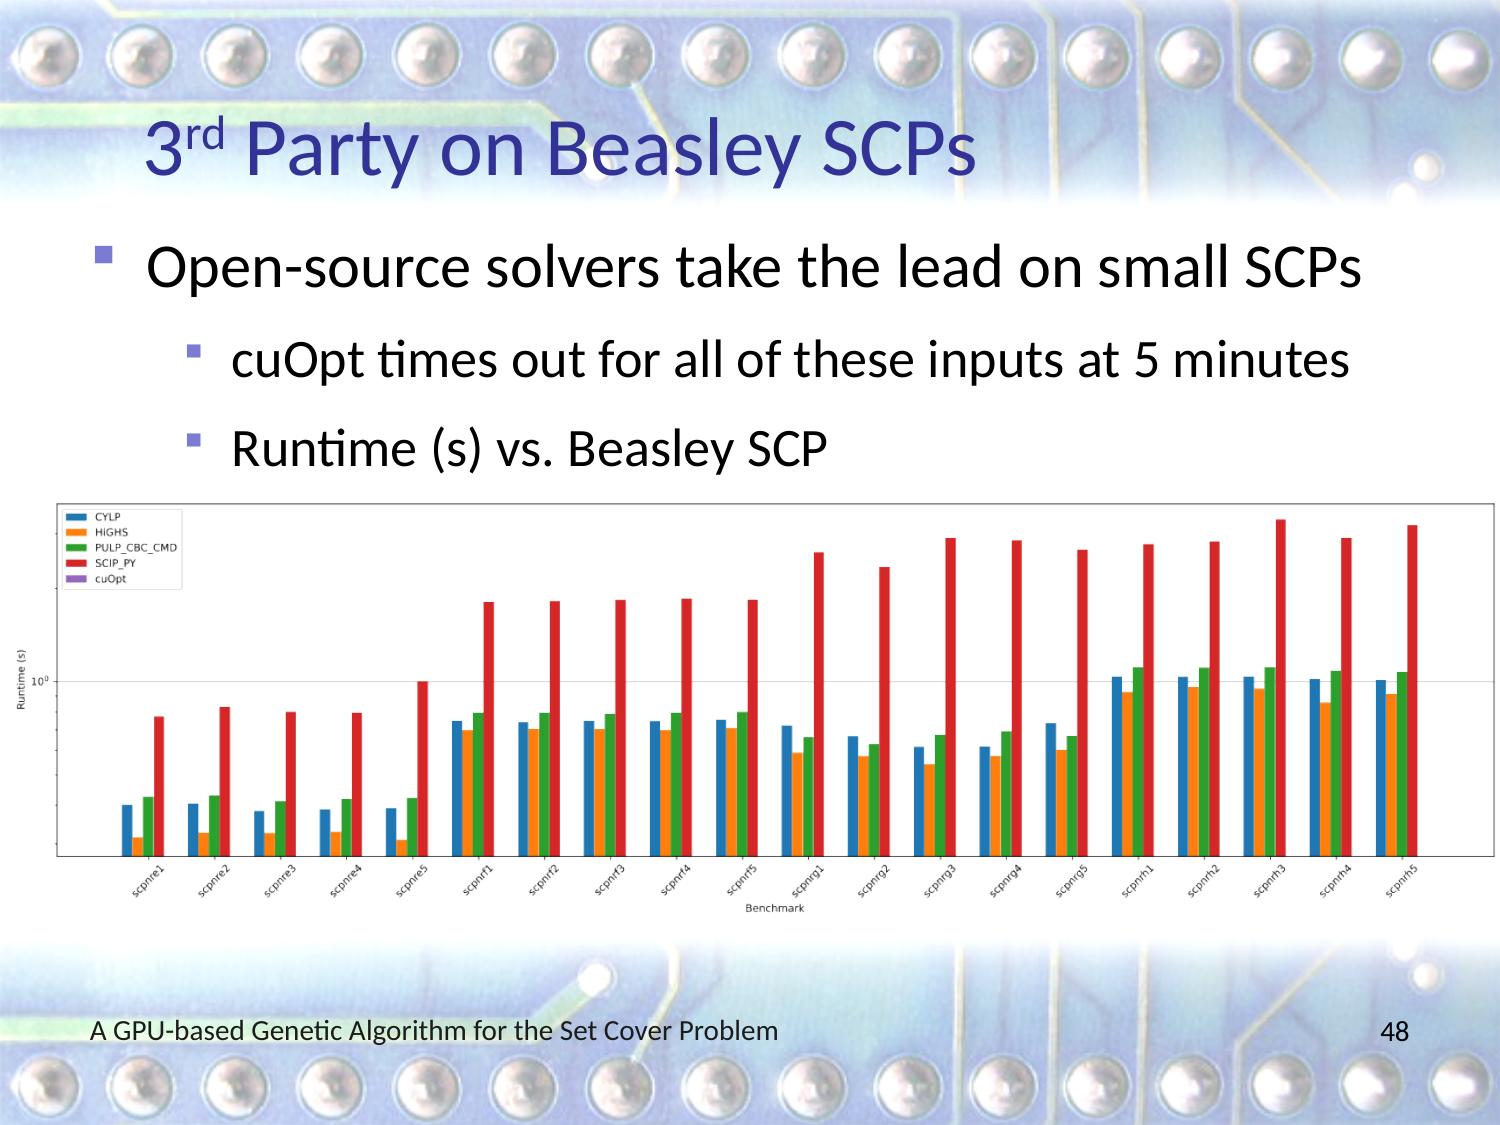

3rd Party on Beasley SCPs
# Open-source solvers take the lead on small SCPs
cuOpt times out for all of these inputs at 5 minutes
Runtime (s) vs. Beasley SCP
A GPU-based Genetic Algorithm for the Set Cover Problem
48